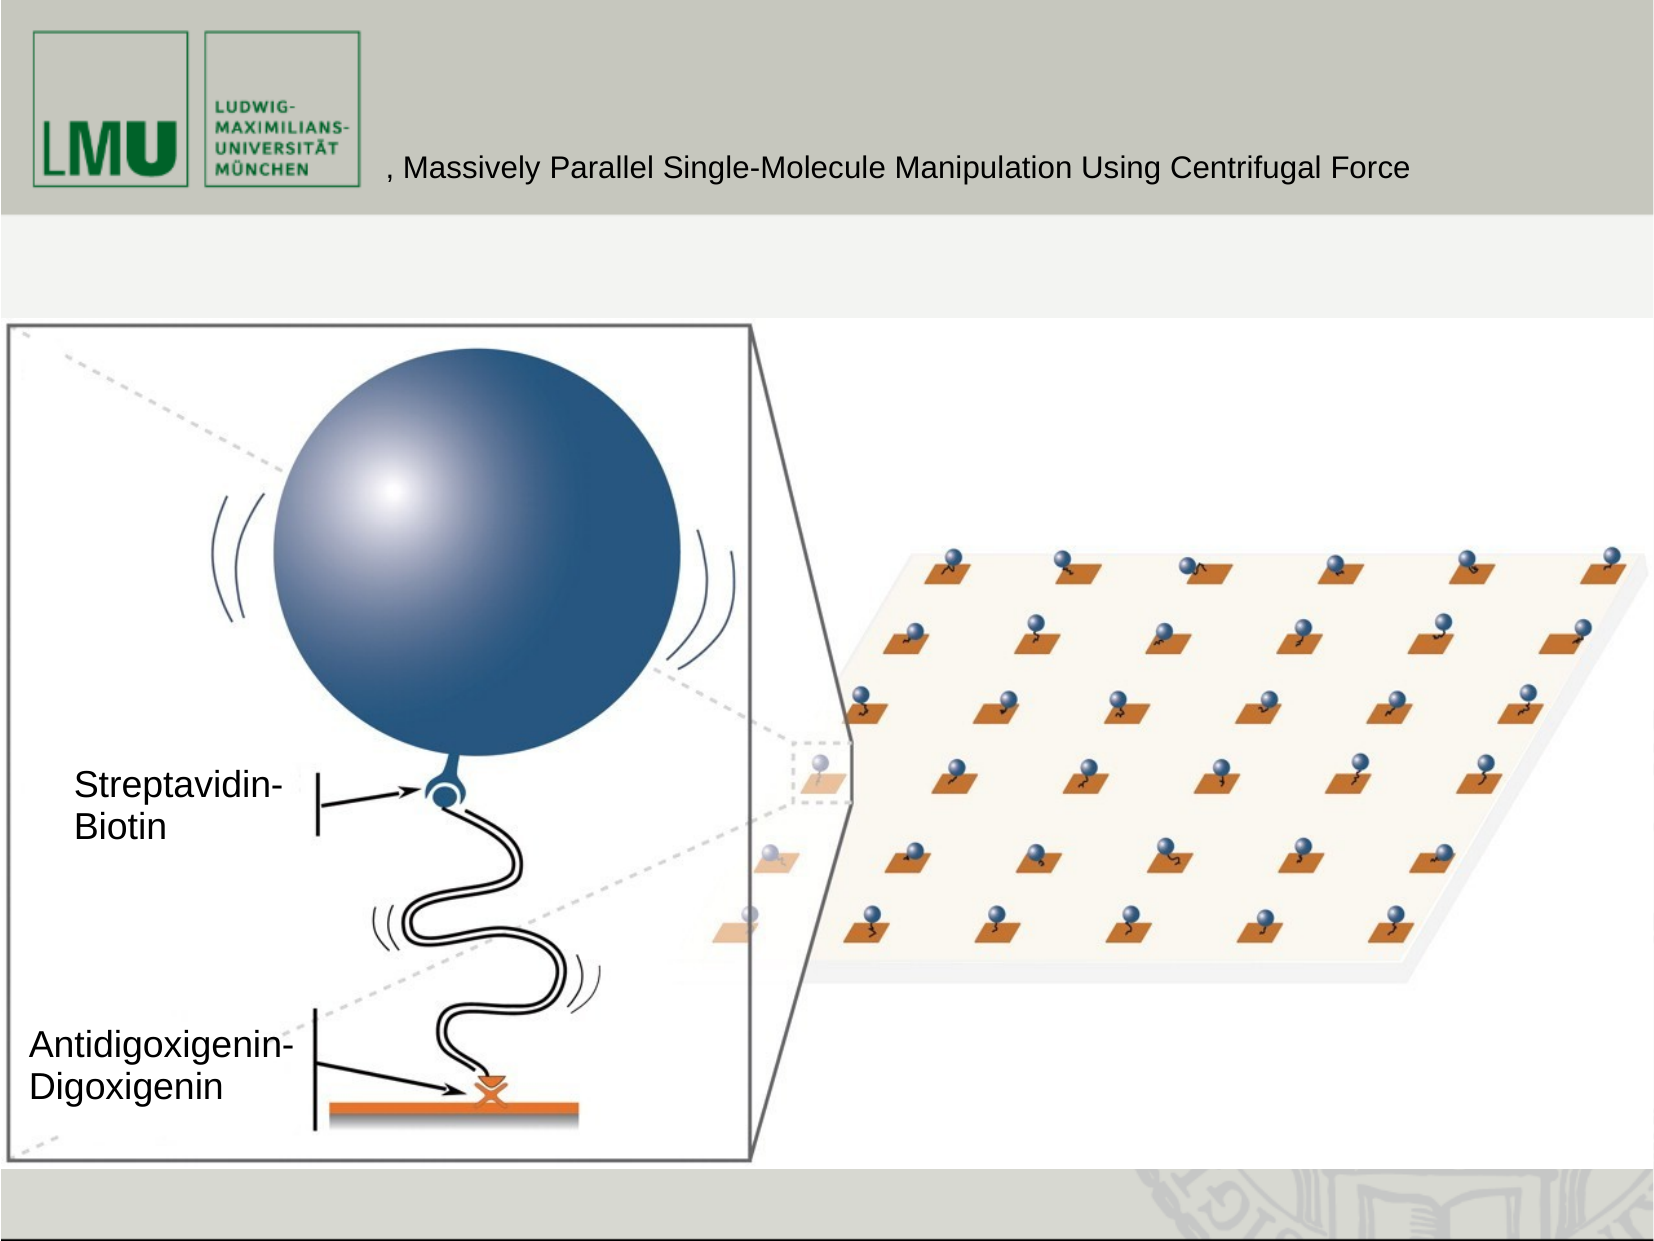

, Massively Parallel Single-Molecule Manipulation Using Centrifugal Force
Streptavidin-
Biotin
#
Antidigoxigenin-
Digoxigenin